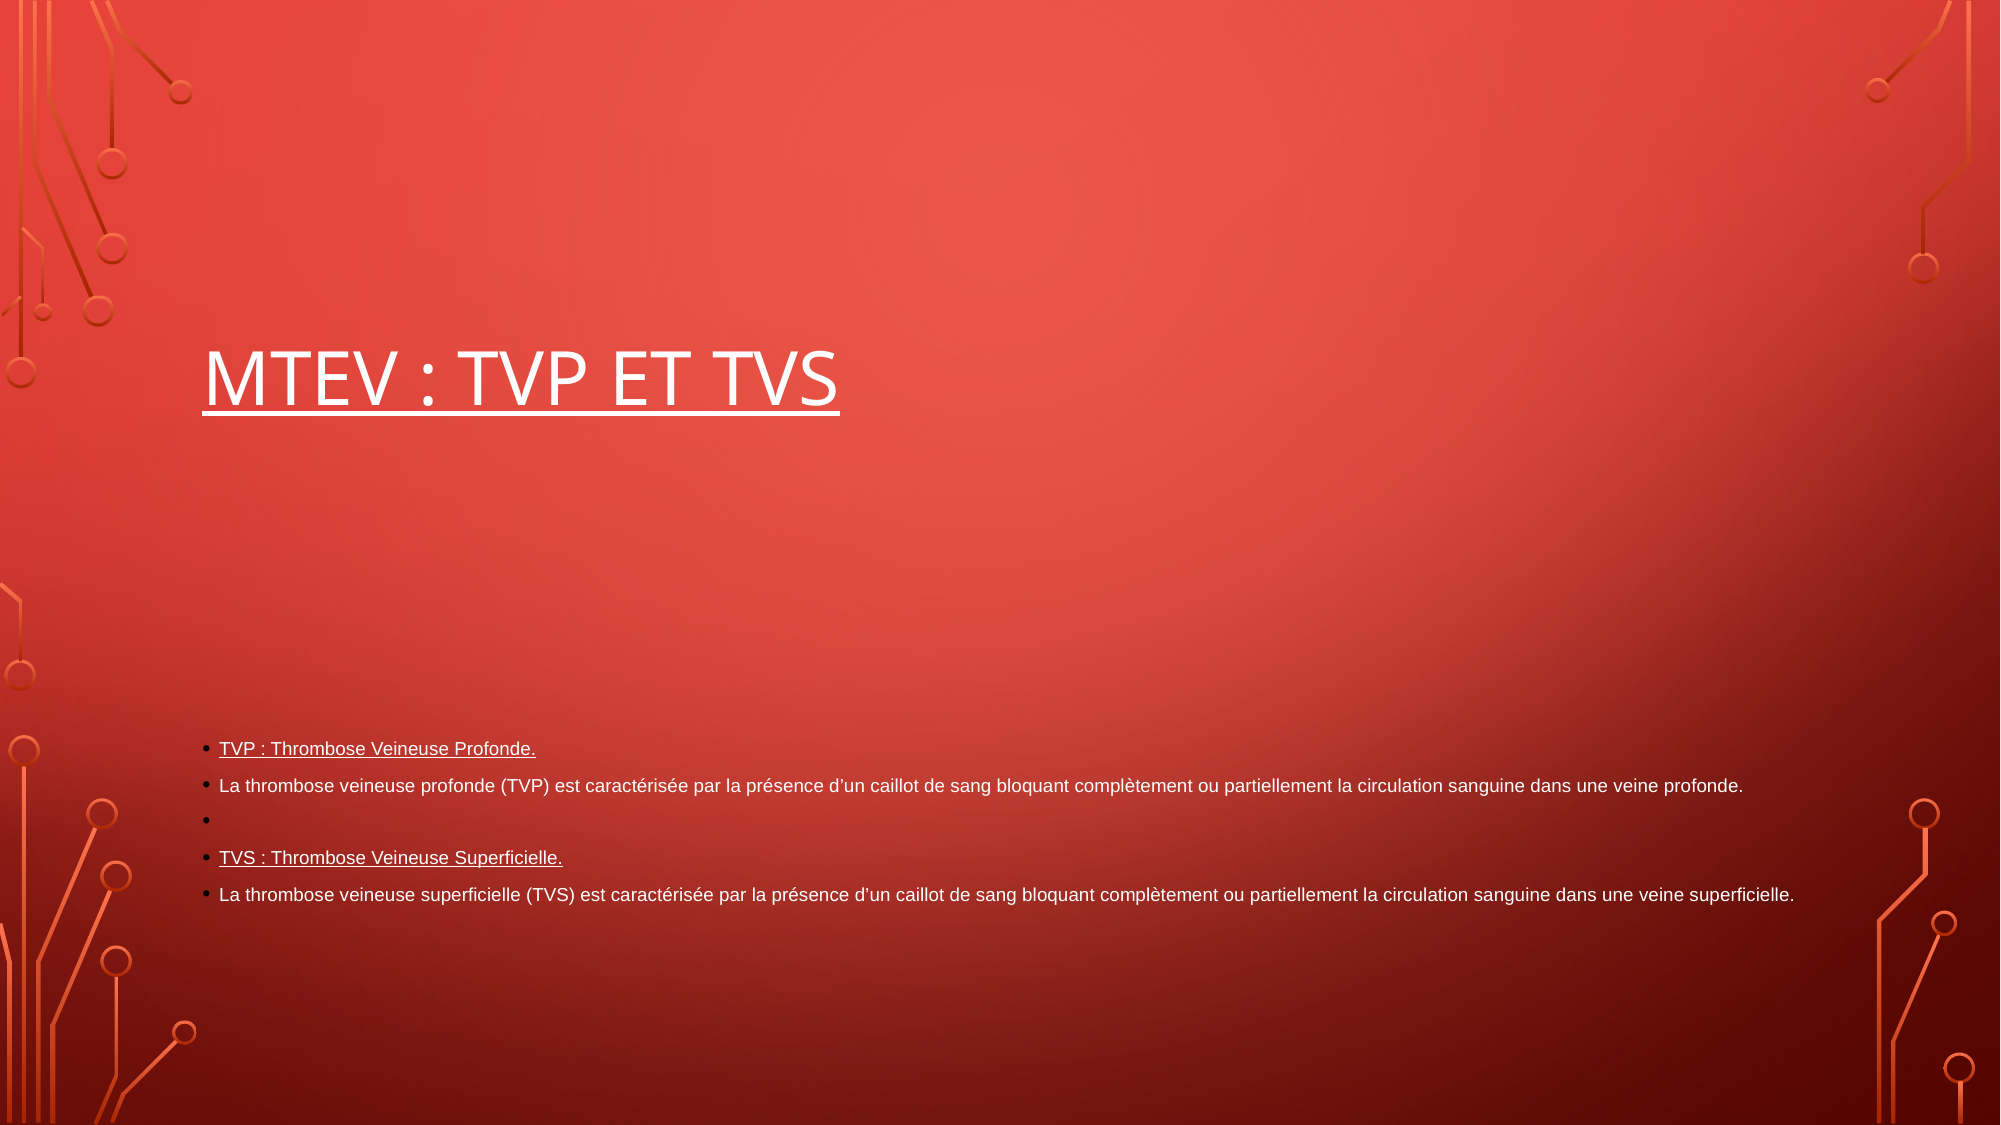

# MTEV : TVP et TVS
TVP : Thrombose Veineuse Profonde.
La thrombose veineuse profonde (TVP) est caractérisée par la présence d’un caillot de sang bloquant complètement ou partiellement la circulation sanguine dans une veine profonde.
TVS : Thrombose Veineuse Superficielle.
La thrombose veineuse superficielle (TVS) est caractérisée par la présence d’un caillot de sang bloquant complètement ou partiellement la circulation sanguine dans une veine superficielle.